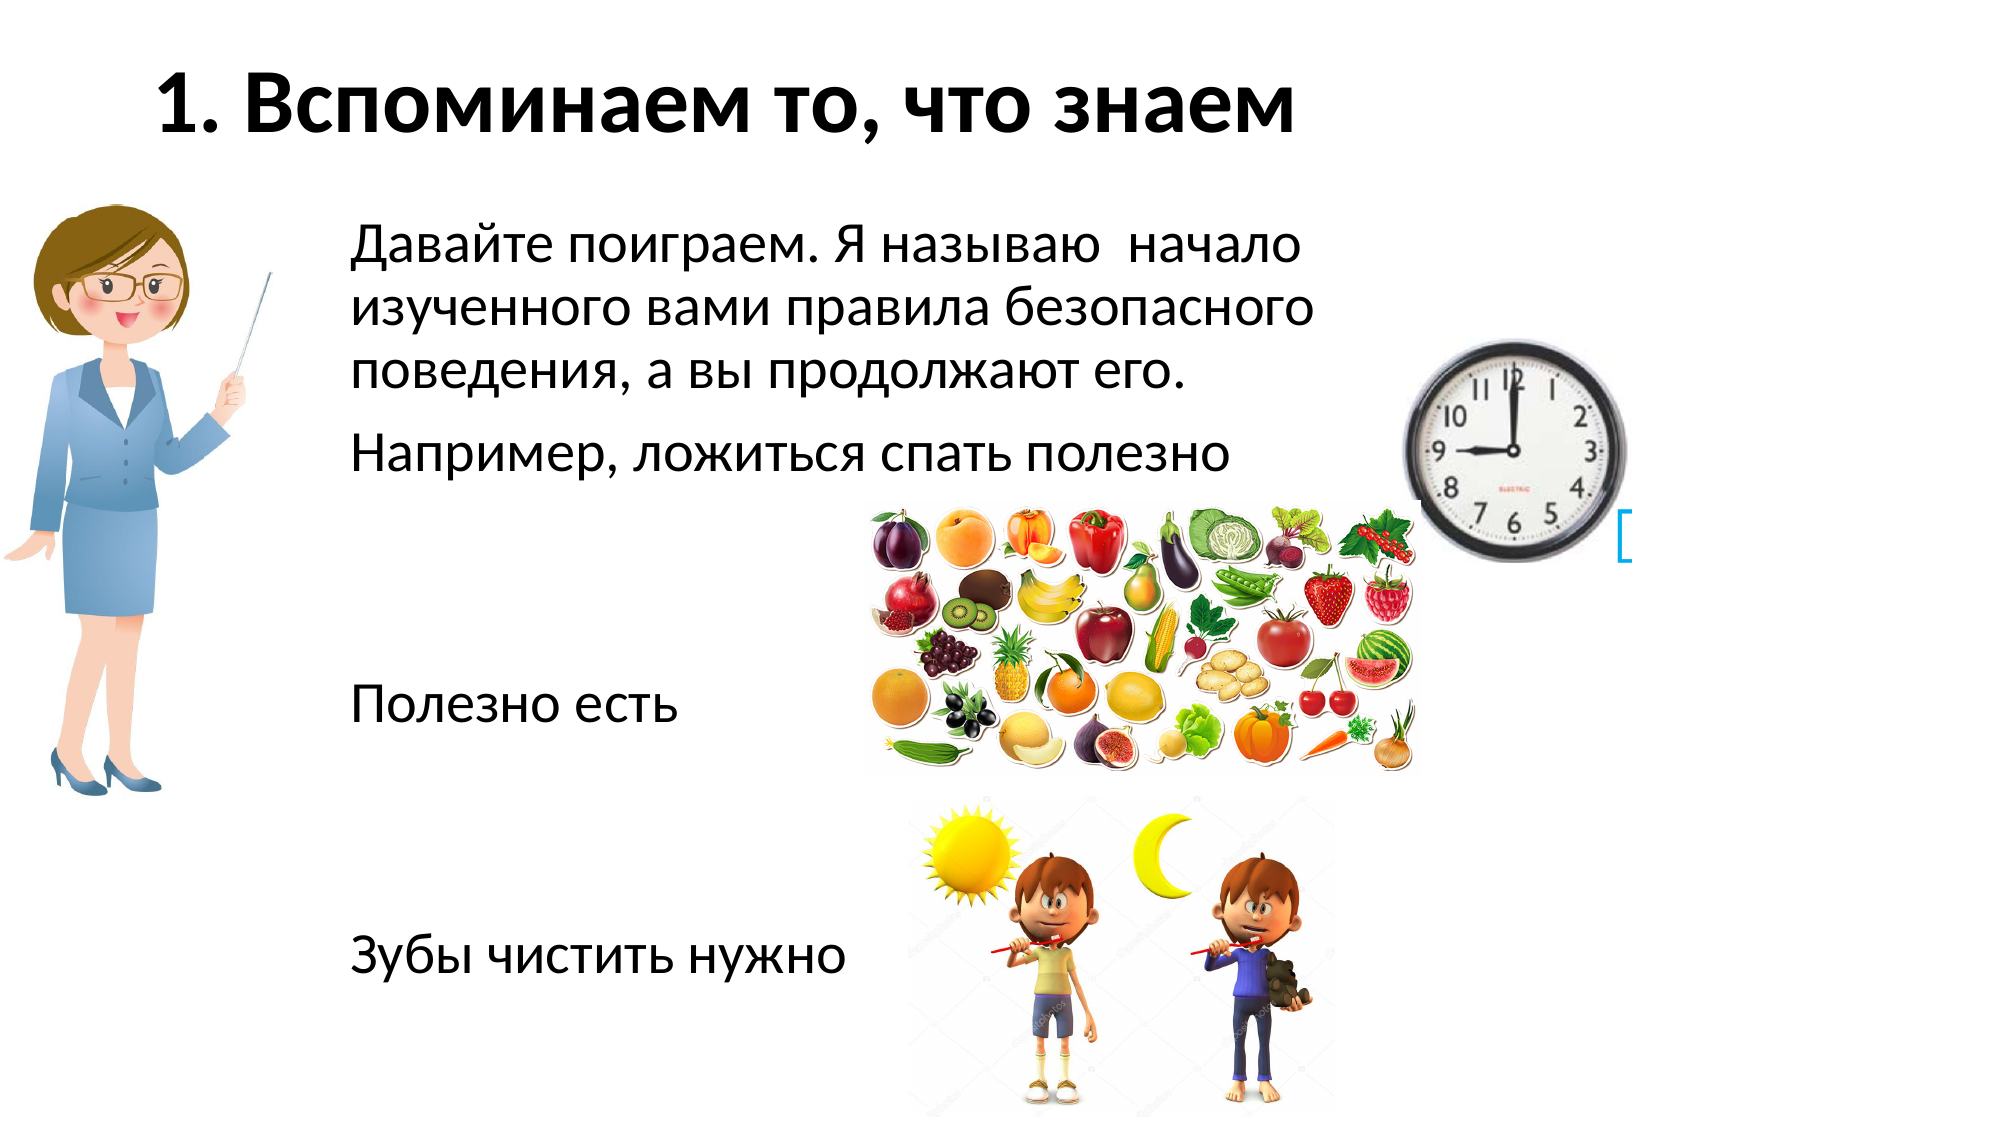

# 1. Вспоминаем то, что знаем
Давайте поиграем. Я называю начало изученного вами правила безопасного поведения, а вы продолжают его.
Например, ложиться спать полезно
Полезно есть
Зубы чистить нужно